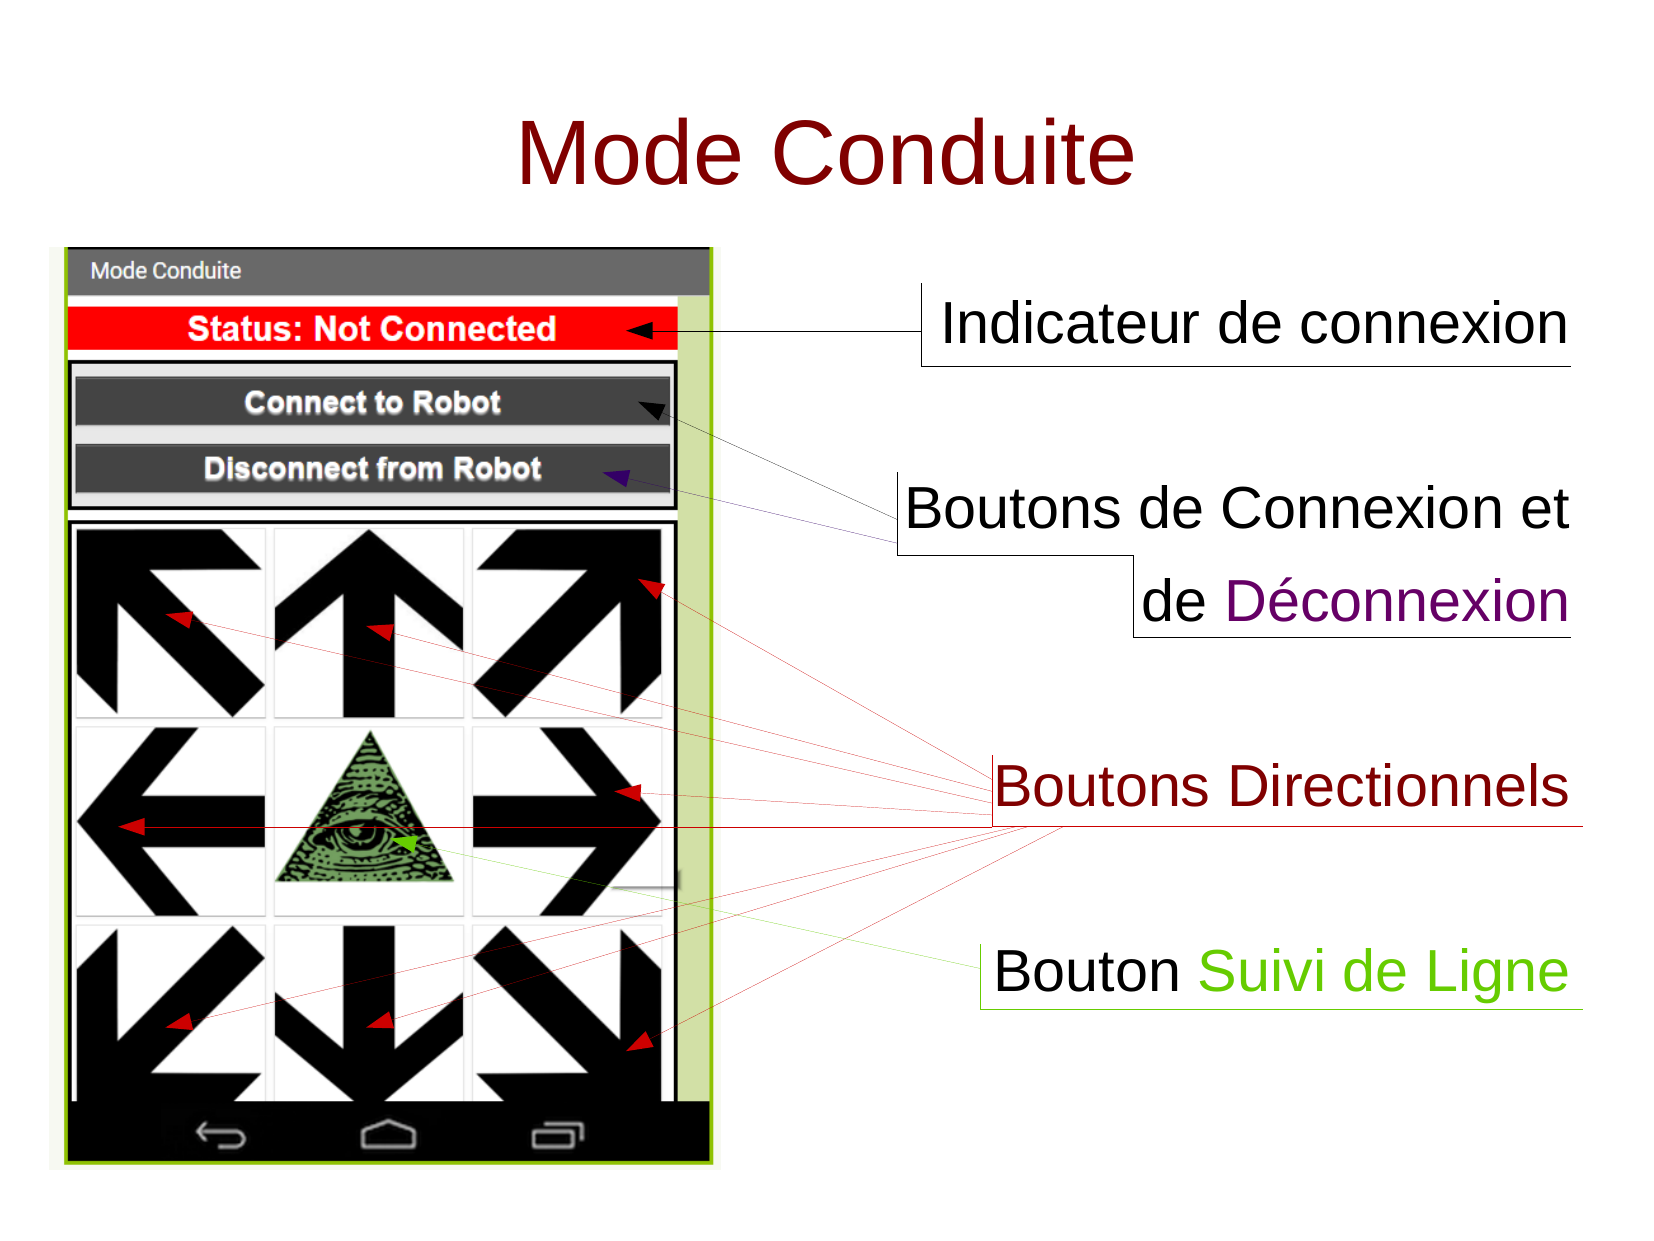

# Mode Conduite
Indicateur de connexion
Boutons de Connexion et
de Déconnexion
Boutons Directionnels
Bouton Suivi de Ligne